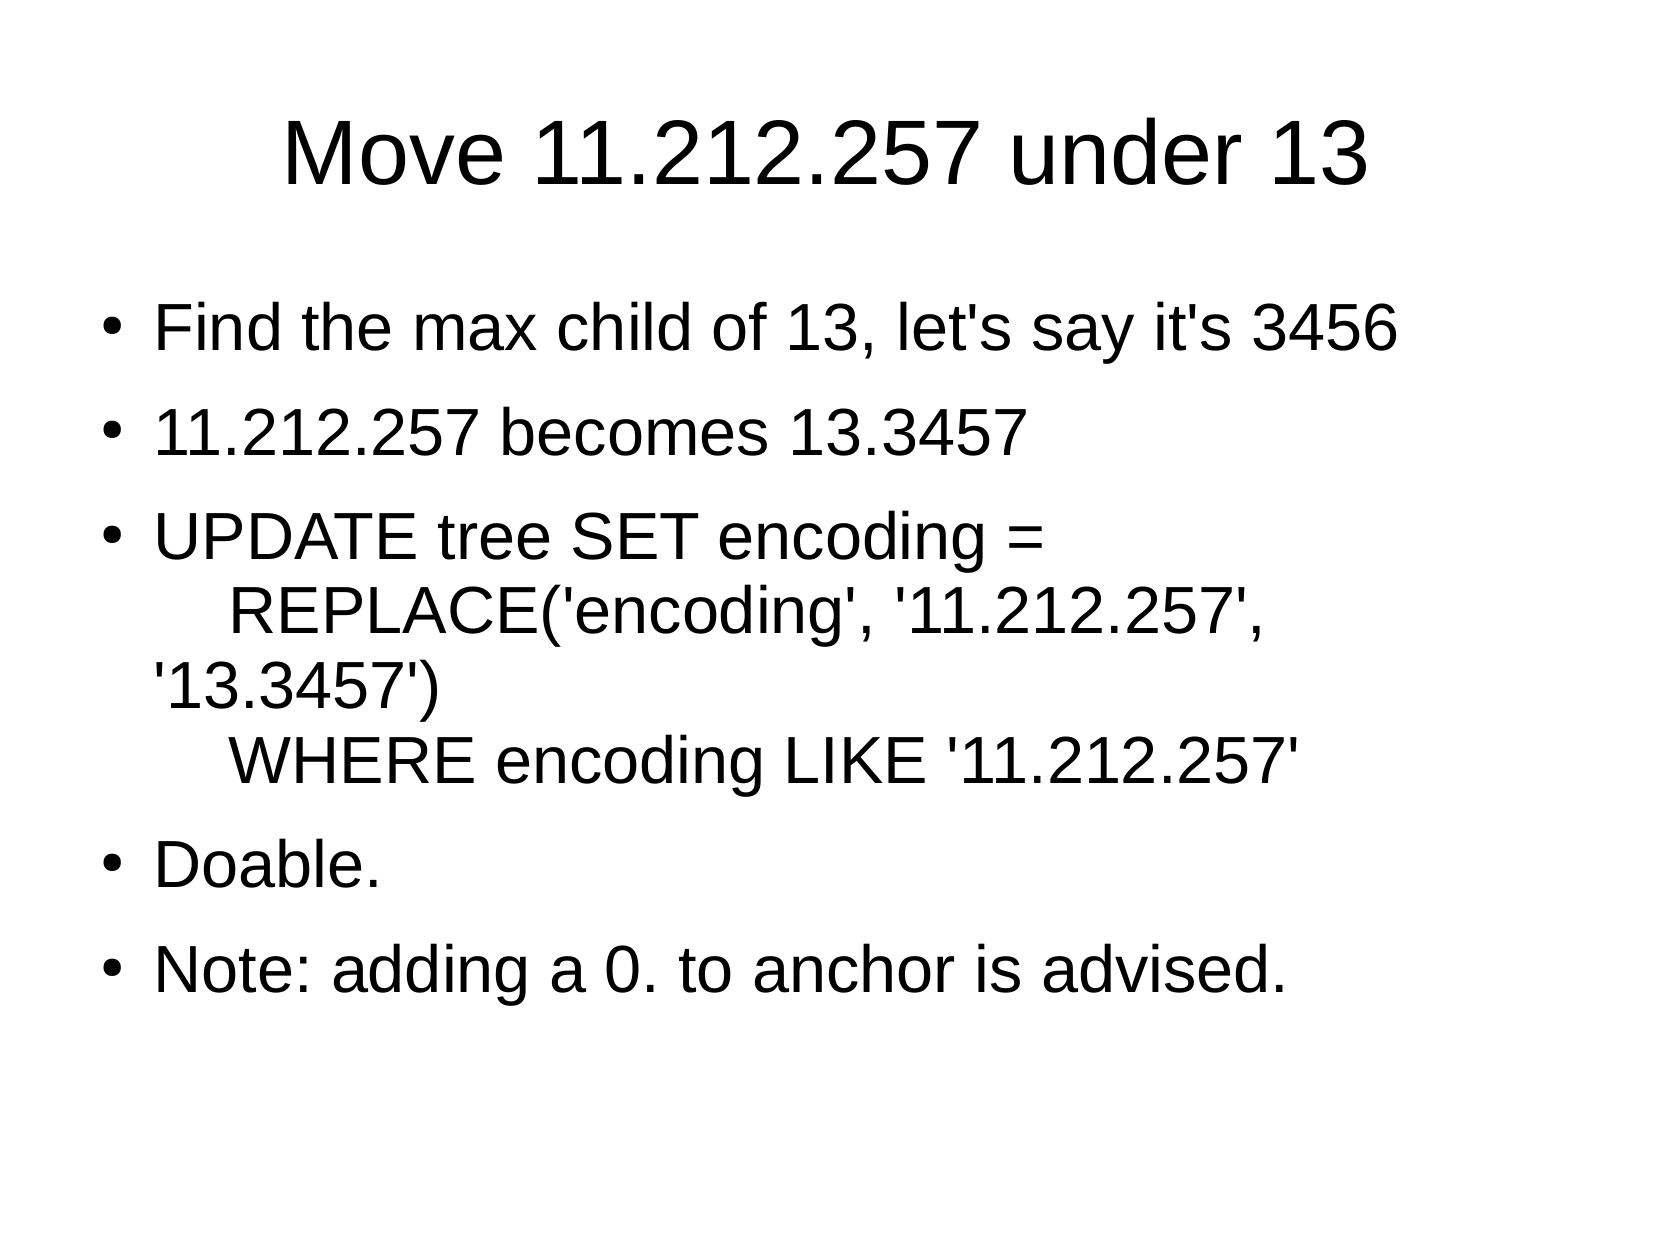

# Move 11.212.257 under 13
Find the max child of 13, let's say it's 3456
11.212.257 becomes 13.3457
UPDATE tree SET encoding =
	REPLACE('encoding', '11.212.257', '13.3457')
	WHERE encoding LIKE '11.212.257'
Doable.
Note: adding a 0. to anchor is advised.